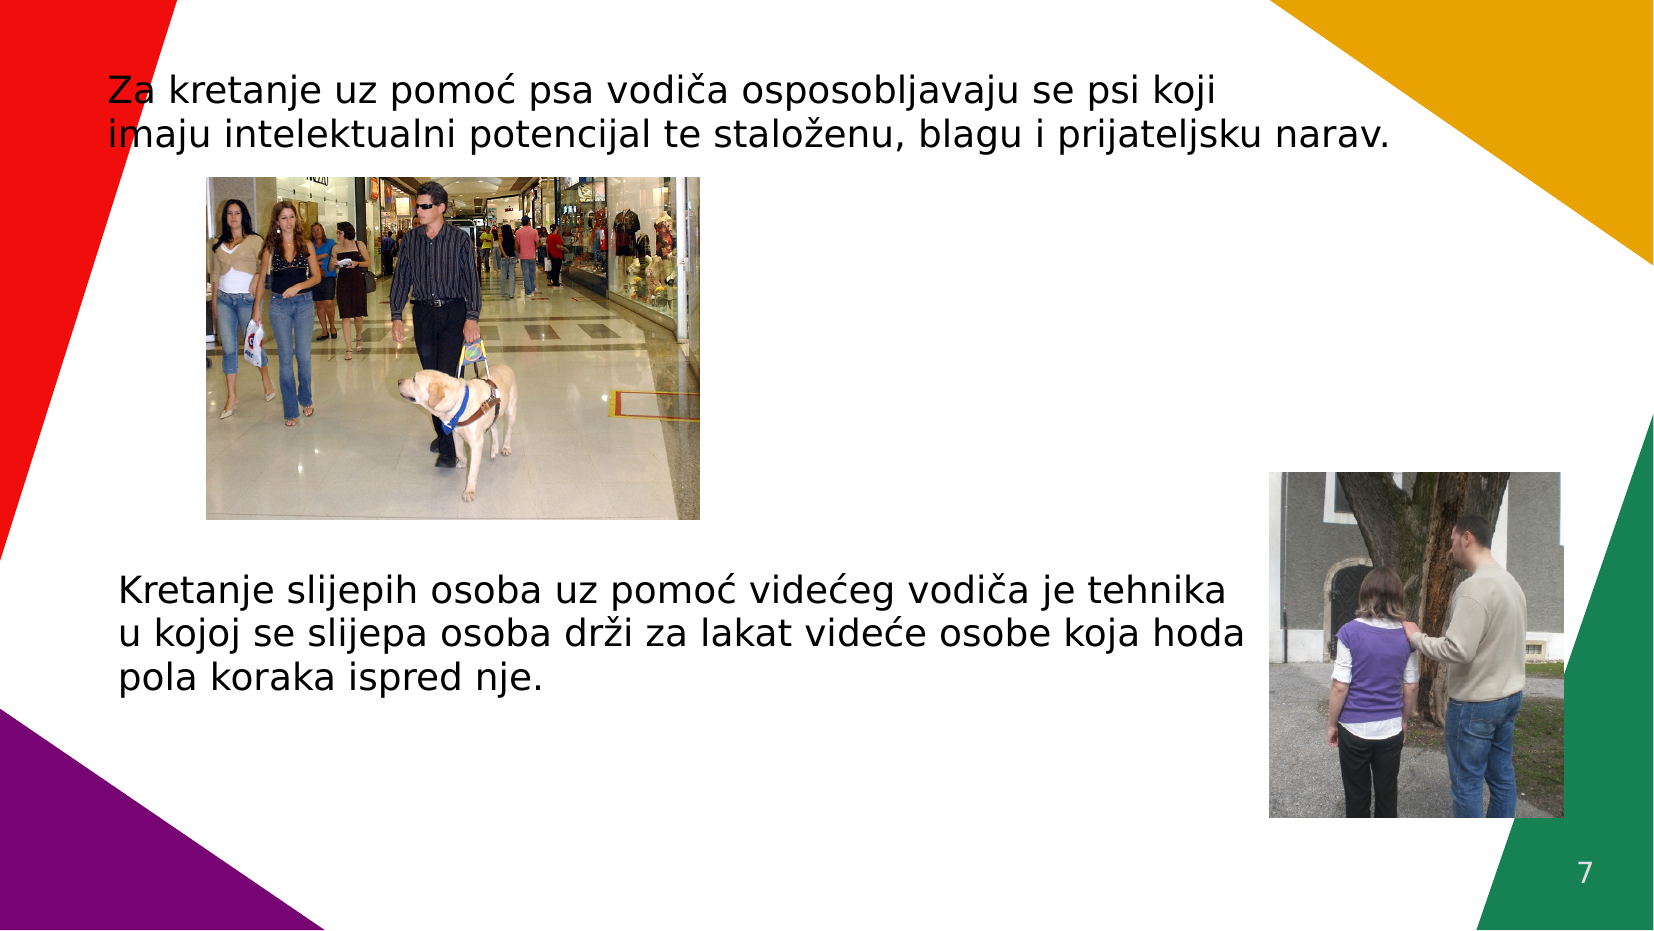

#
Za kretanje uz pomoć psa vodiča osposobljavaju se psi koji
imaju intelektualni potencijal te staloženu, blagu i prijateljsku narav.
Kretanje slijepih osoba uz pomoć videćeg vodiča je tehnika
u kojoj se slijepa osoba drži za lakat videće osobe koja hoda
pola koraka ispred nje.
7